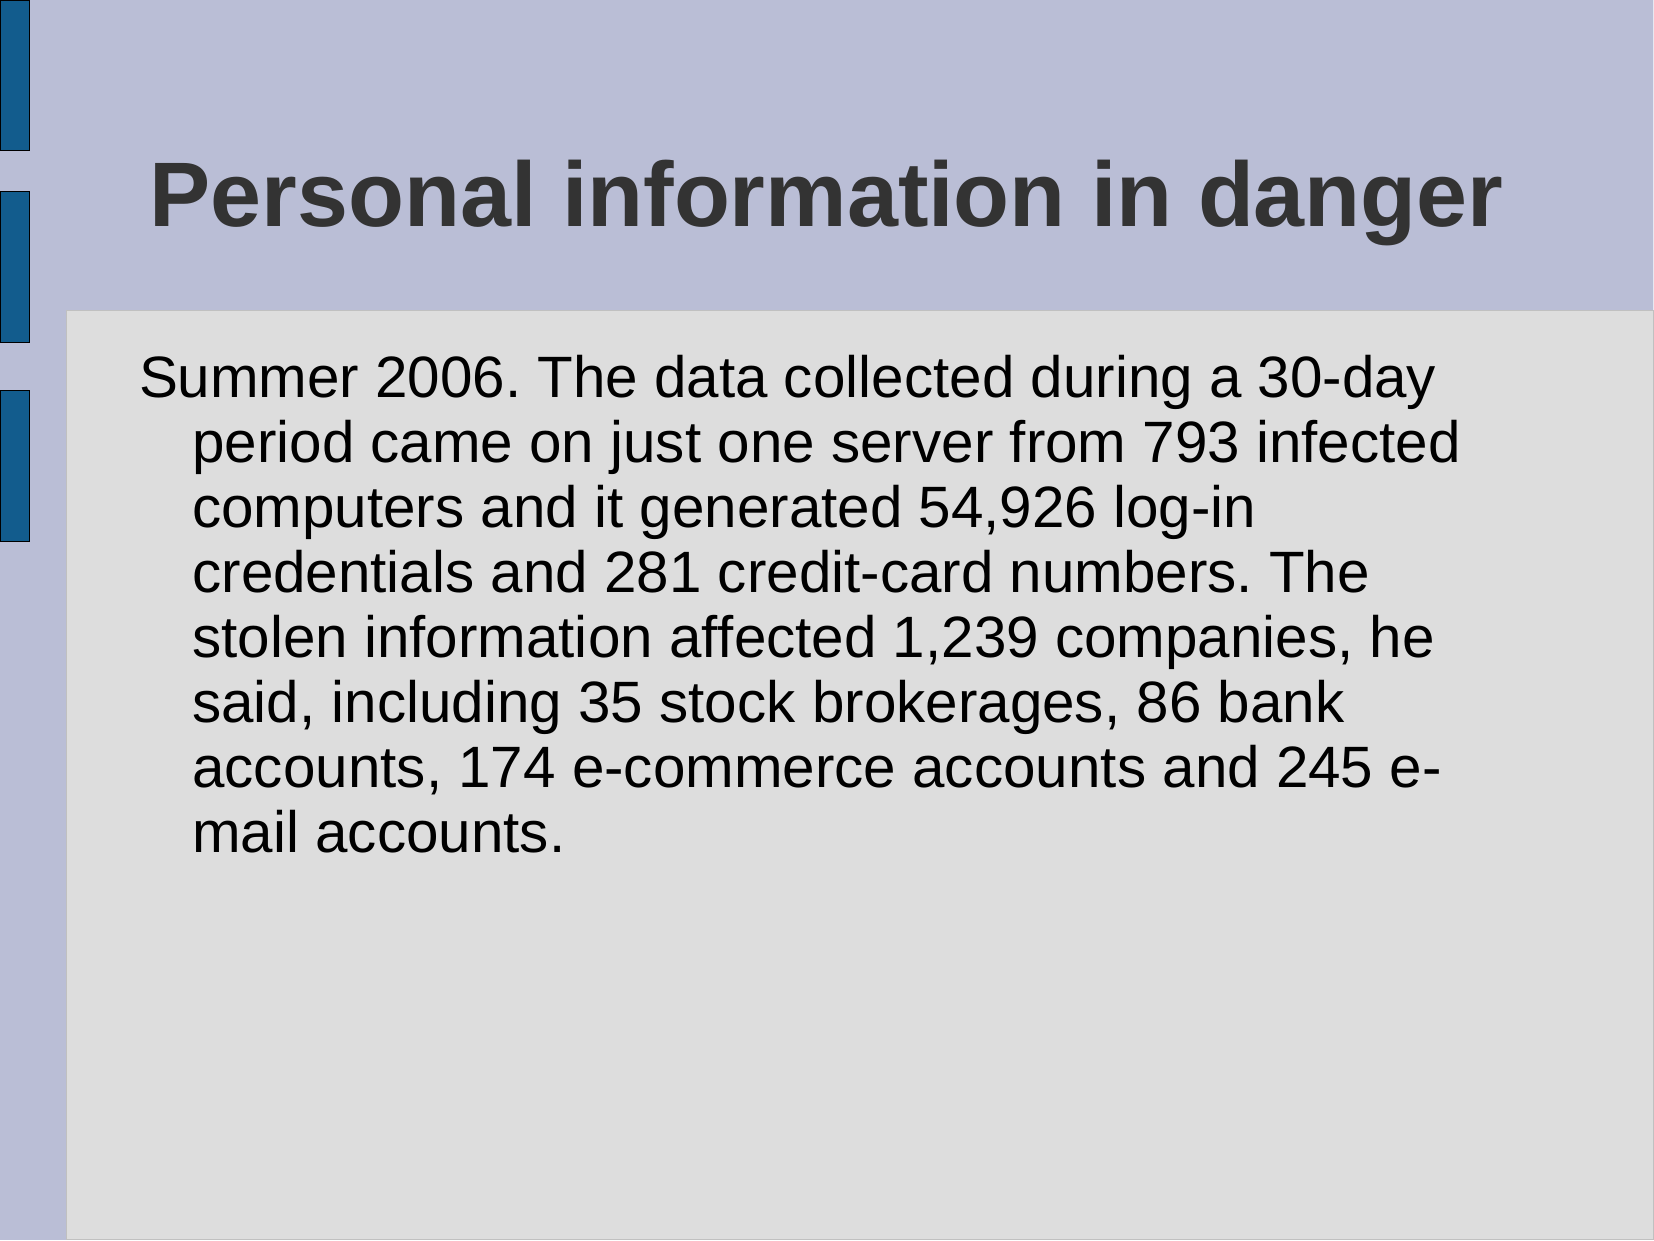

# Personal information in danger
Summer 2006. The data collected during a 30-day period came on just one server from 793 infected computers and it generated 54,926 log-in credentials and 281 credit-card numbers. The stolen information affected 1,239 companies, he said, including 35 stock brokerages, 86 bank accounts, 174 e-commerce accounts and 245 e-mail accounts.